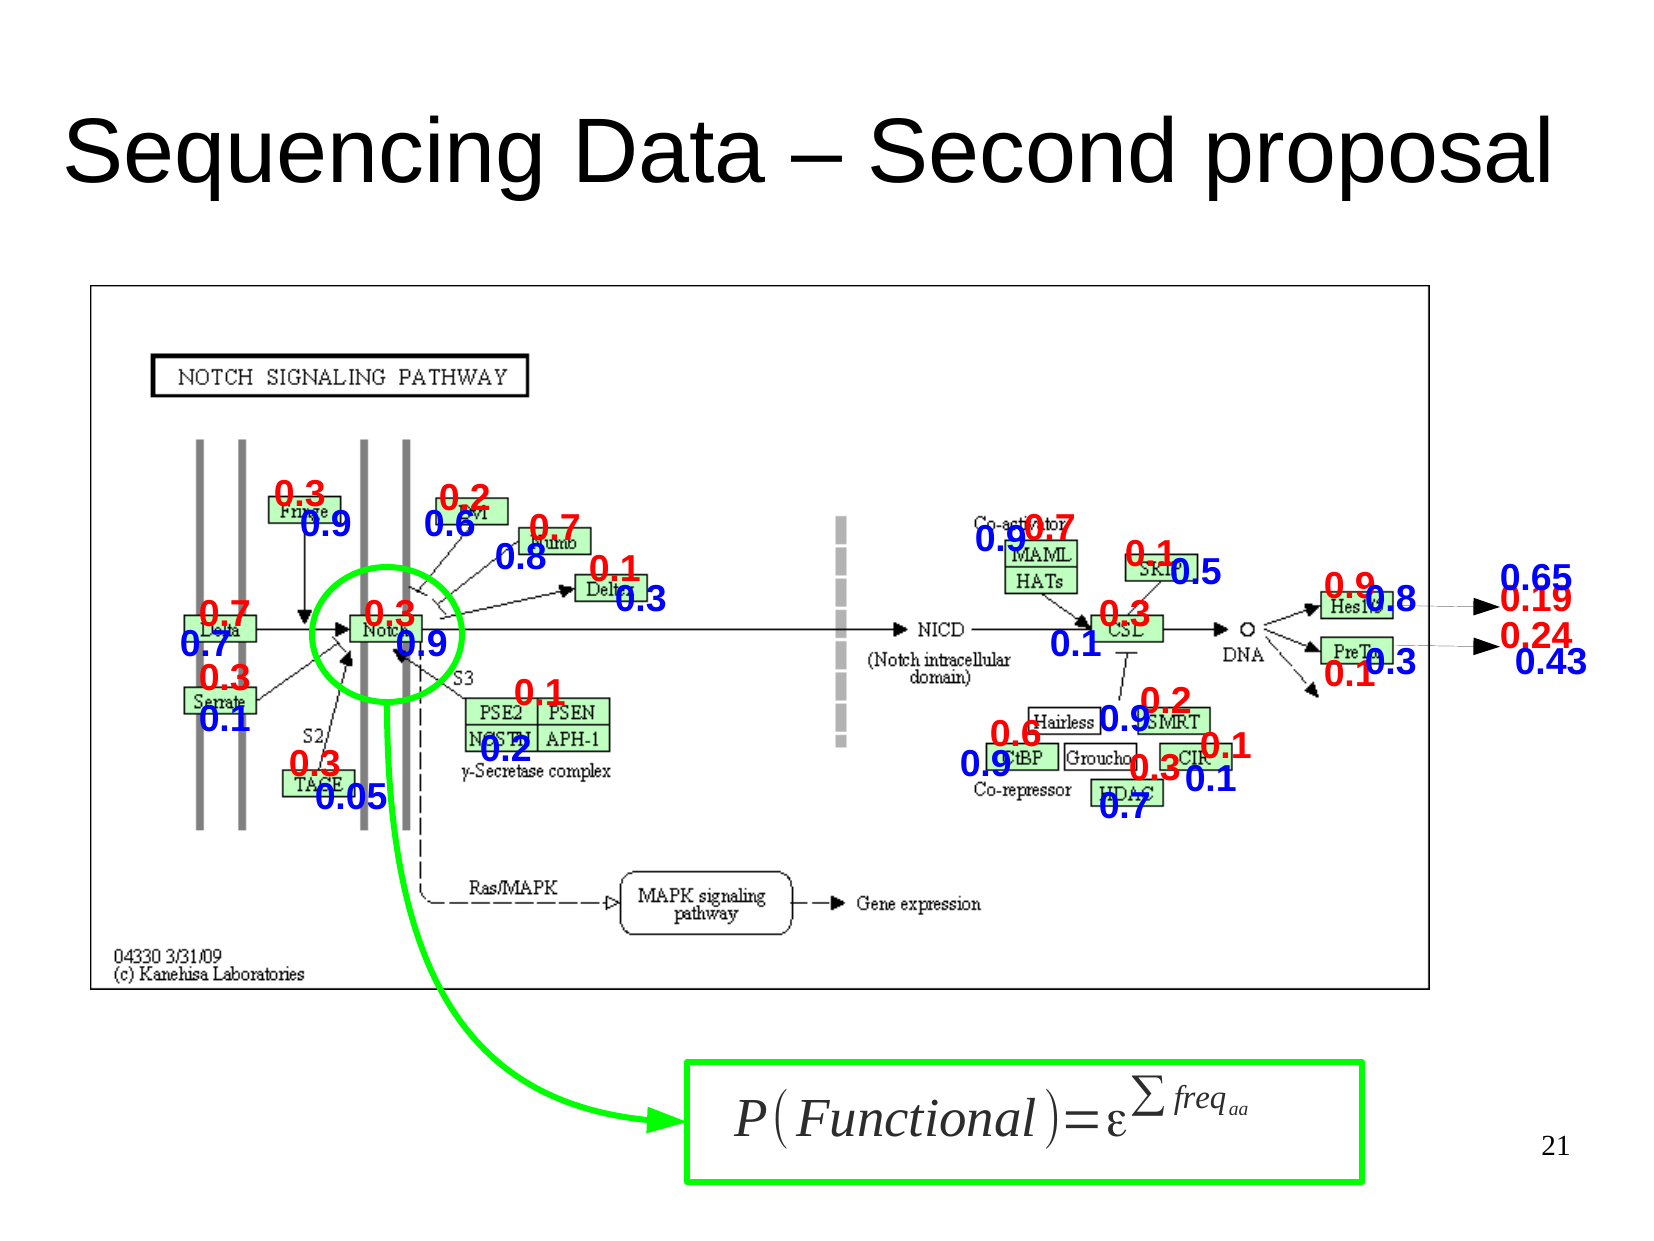

Sequencing Data – Second proposal
0.3
0.2
0.9
0.6
0.7
0.7
0.9
0.1
0.8
0.1
0.5
0.65
0.9
0.3
0.8
0.19
0.7
0.3
0.3
0.24
0.7
0.9
0.1
0.3
0.43
0.1
0.3
0.1
0.2
0.1
0.9
0.6
0.1
0.2
0.9
0.3
0.3
0.1
0.05
0.7
21